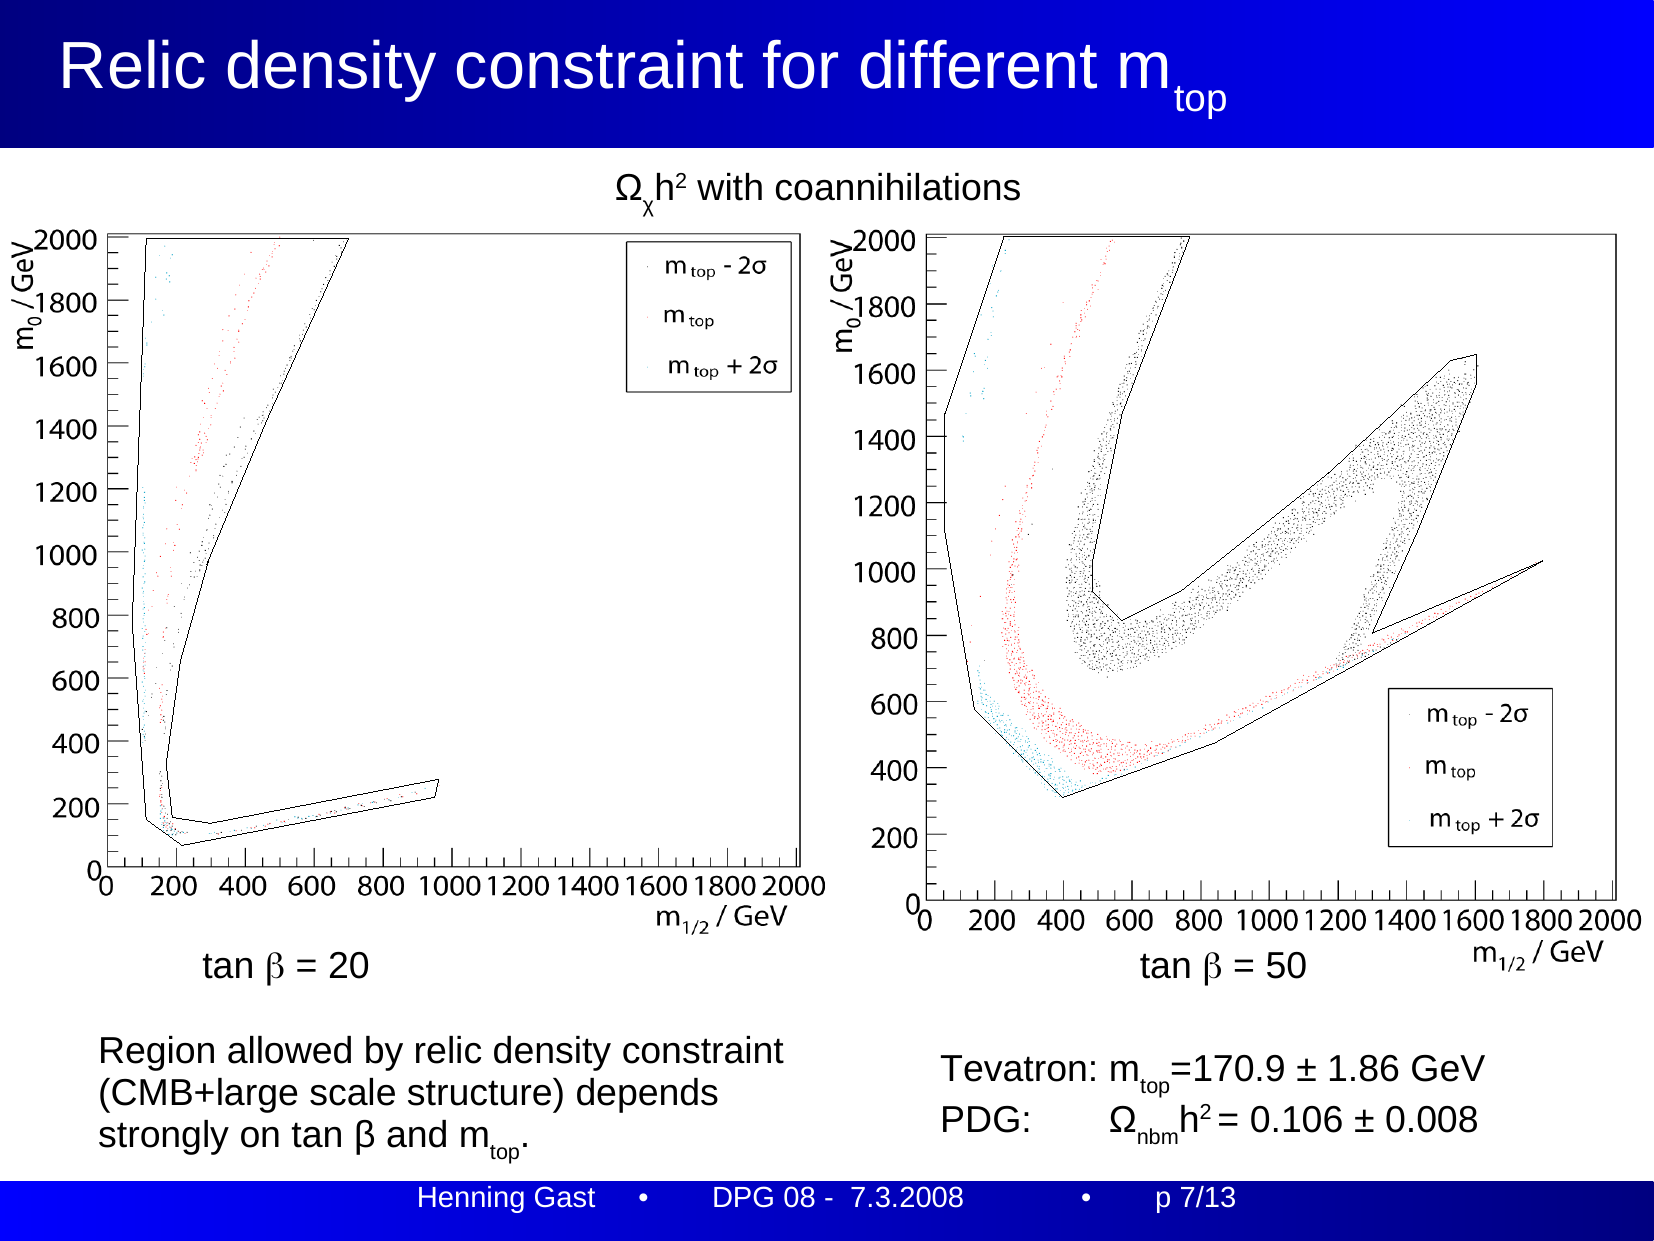

# Relic density constraint for different mtop
Ωχh2 with coannihilations
tan b = 20
tan b = 50
Region allowed by relic density constraint (CMB+large scale structure) depends strongly on tan β and mtop.
Tevatron: mtop=170.9 ± 1.86 GeV
PDG:	 Ωnbmh2 = 0.106 ± 0.008